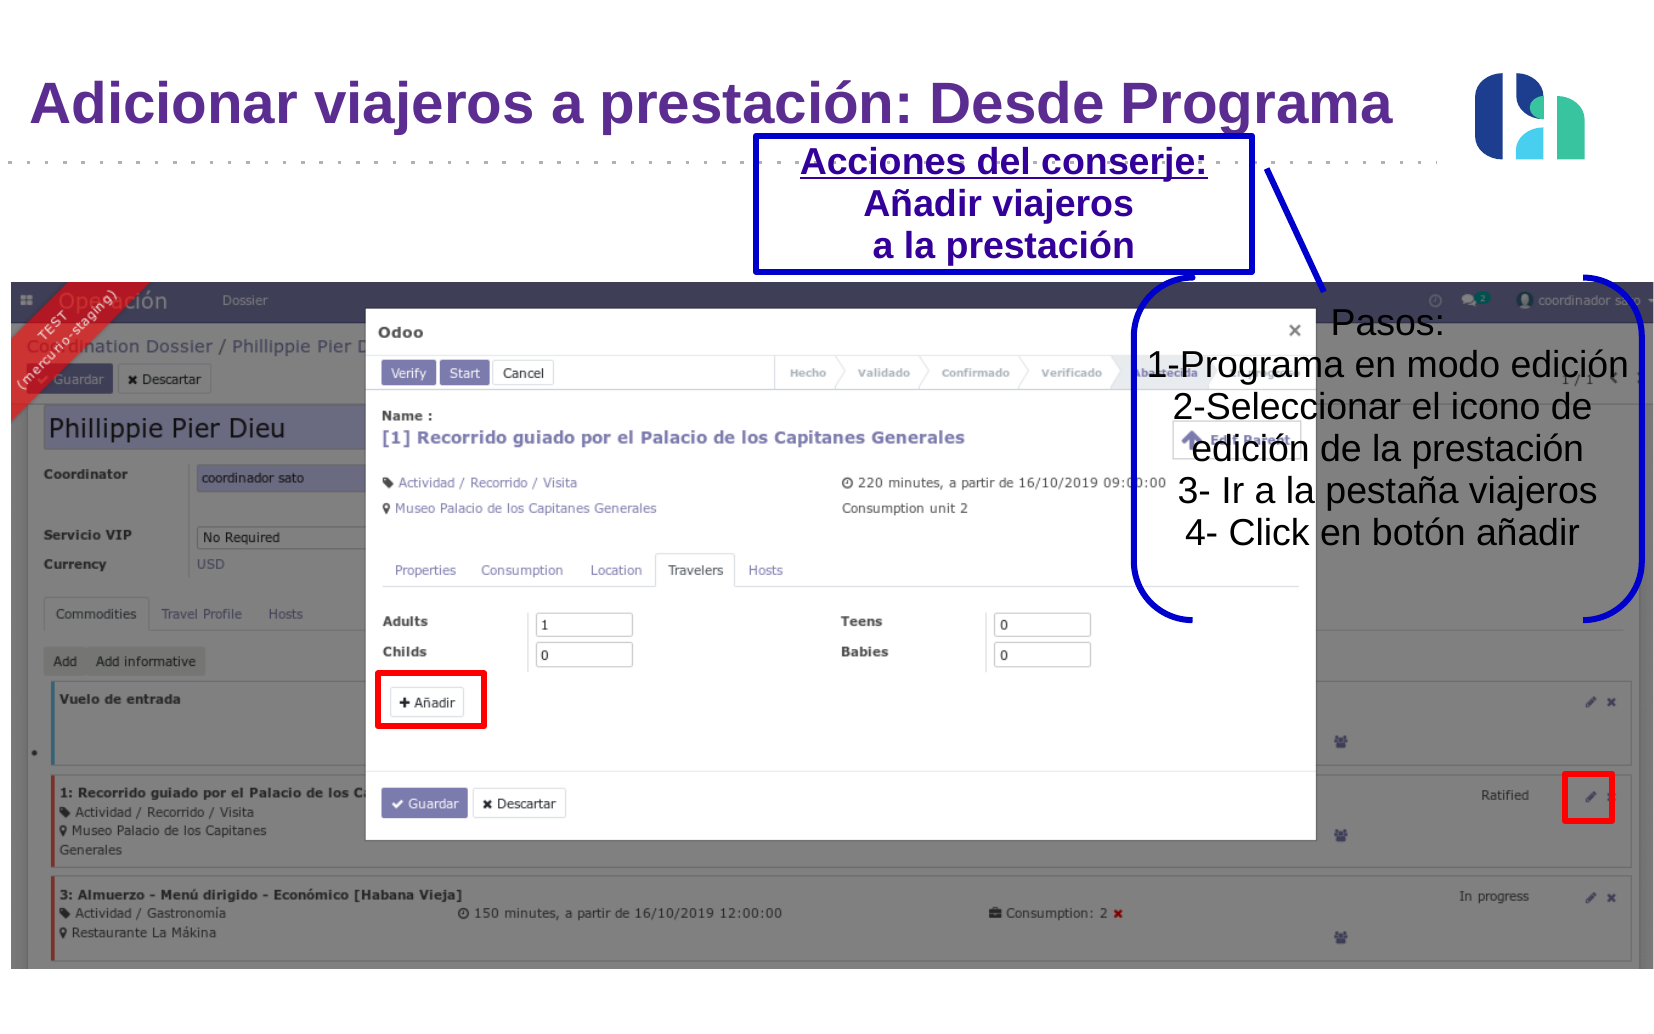

Adicionar viajeros a prestación: Desde Programa
Acciones del conserje:
Añadir viajeros
a la prestación
Pasos:
1-Programa en modo edición
2-Seleccionar el icono de
edición de la prestación
3- Ir a la pestaña viajeros
4- Click en botón añadir
36